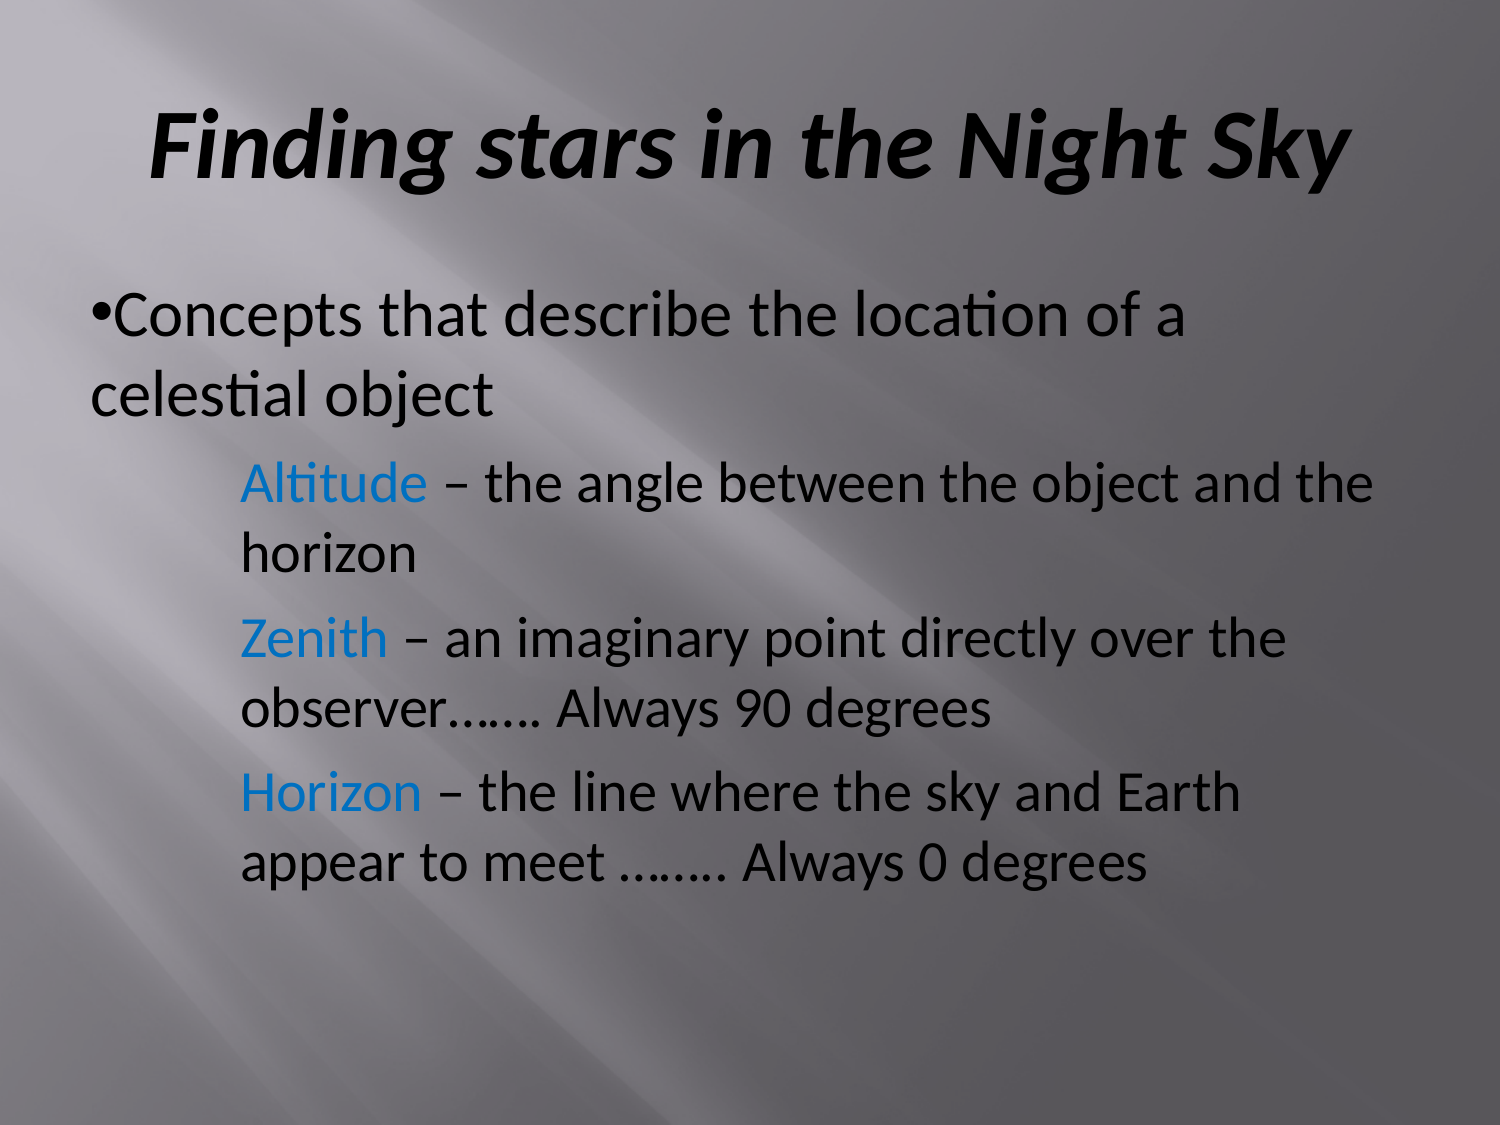

Finding stars in the Night Sky
Concepts that describe the location of a celestial object
Altitude – the angle between the object and the horizon
Zenith – an imaginary point directly over the observer……. Always 90 degrees
Horizon – the line where the sky and Earth appear to meet …….. Always 0 degrees